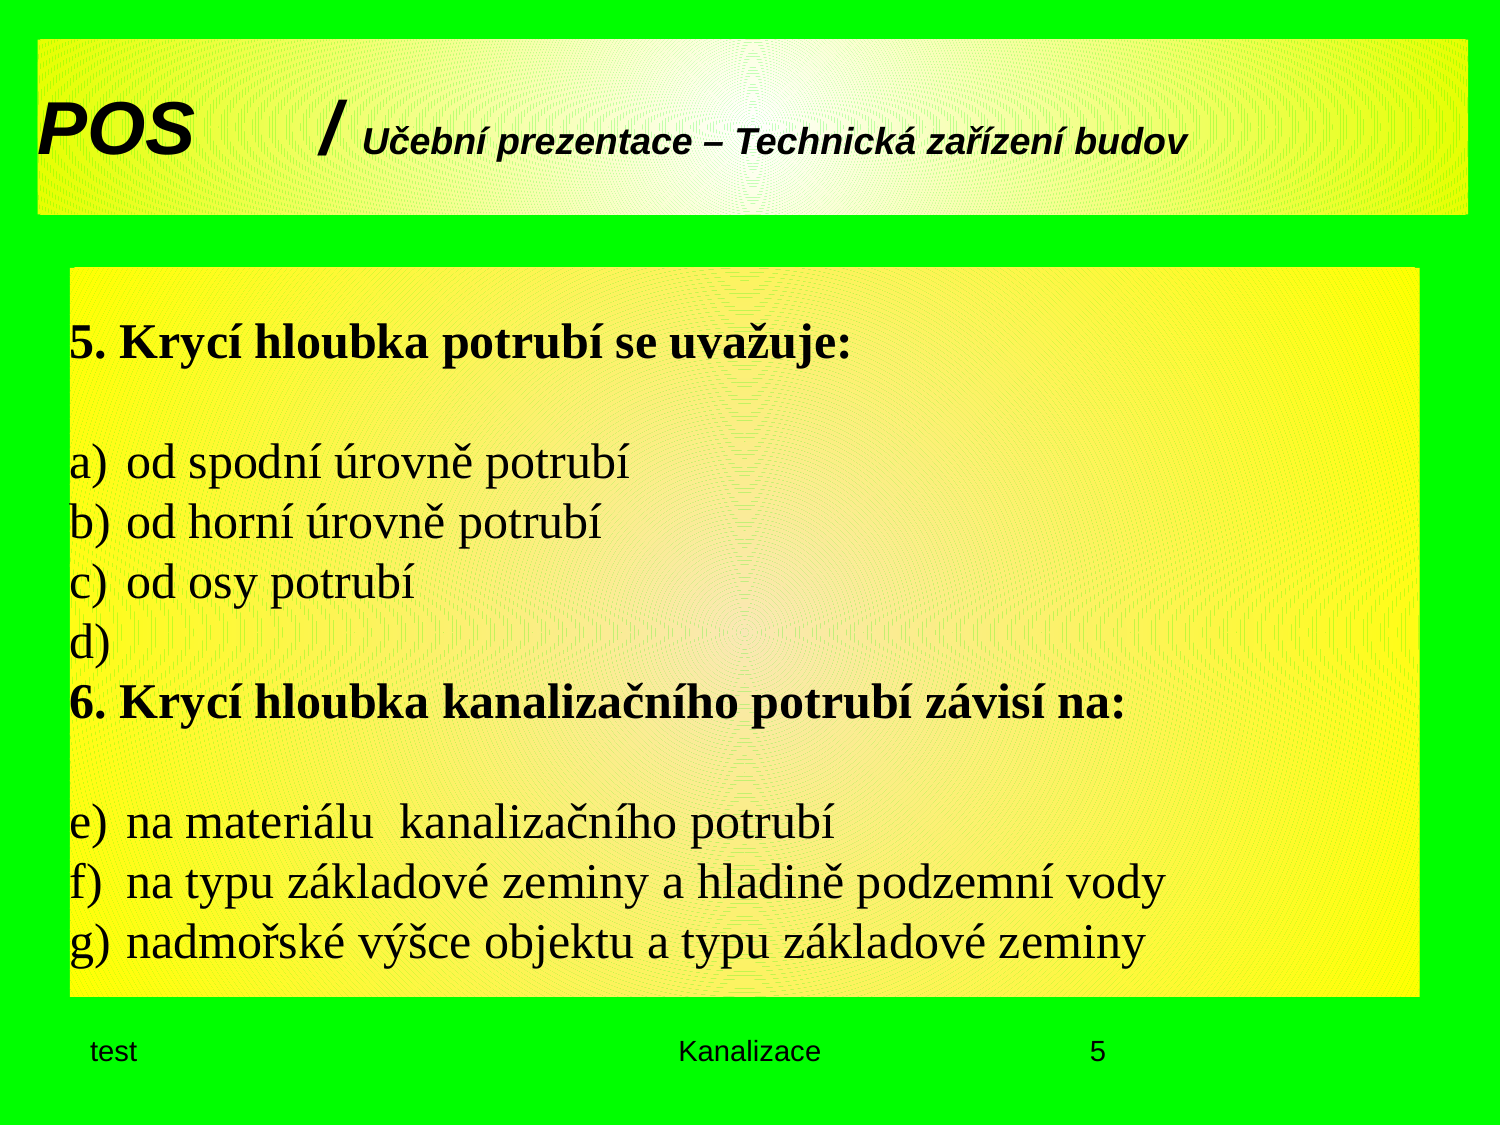

POS / Učební prezentace – Technická zařízení budov
5. Krycí hloubka potrubí se uvažuje:
od spodní úrovně potrubí
od horní úrovně potrubí
od osy potrubí
6. Krycí hloubka kanalizačního potrubí závisí na:
na materiálu kanalizačního potrubí
na typu základové zeminy a hladině podzemní vody
nadmořské výšce objektu a typu základové zeminy
test
Kanalizace